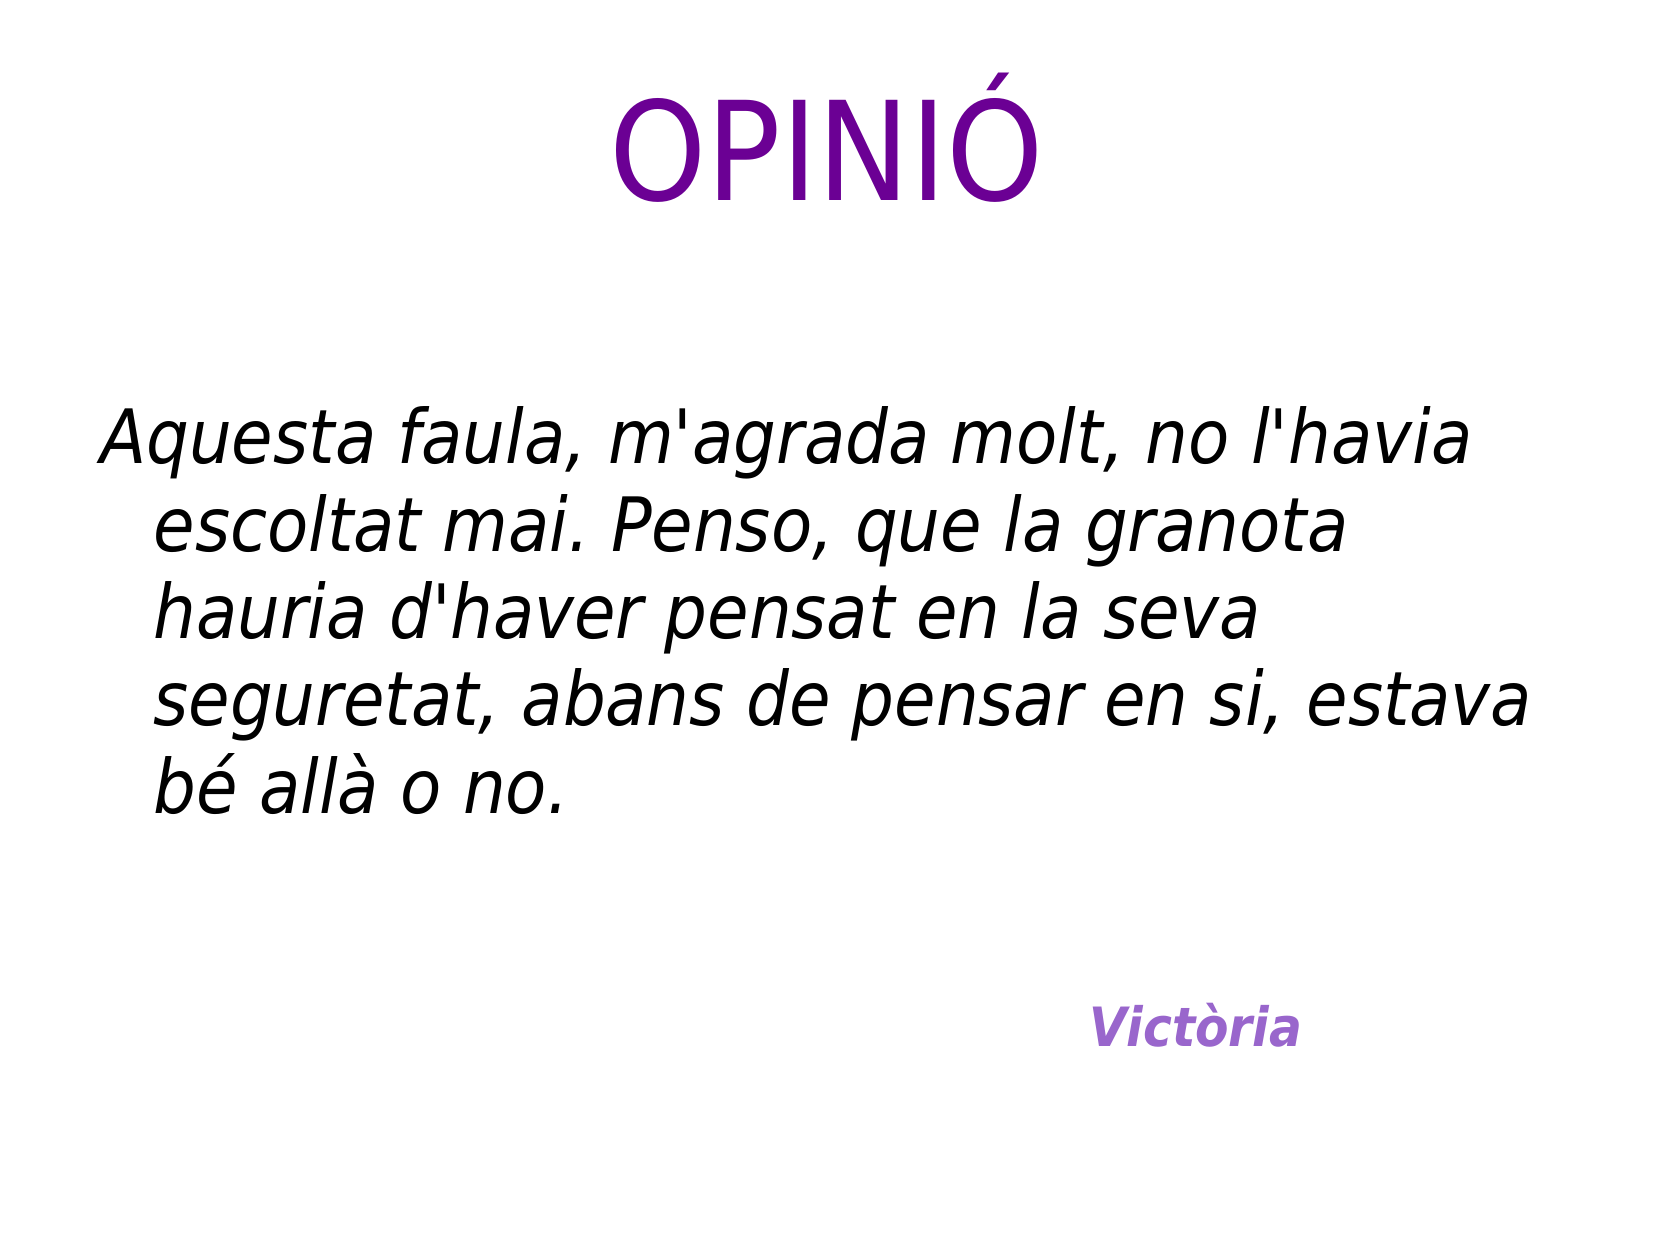

# OPINIÓ
Aquesta faula, m'agrada molt, no l'havia escoltat mai. Penso, que la granota hauria d'haver pensat en la seva seguretat, abans de pensar en si, estava bé allà o no.
 Victòria